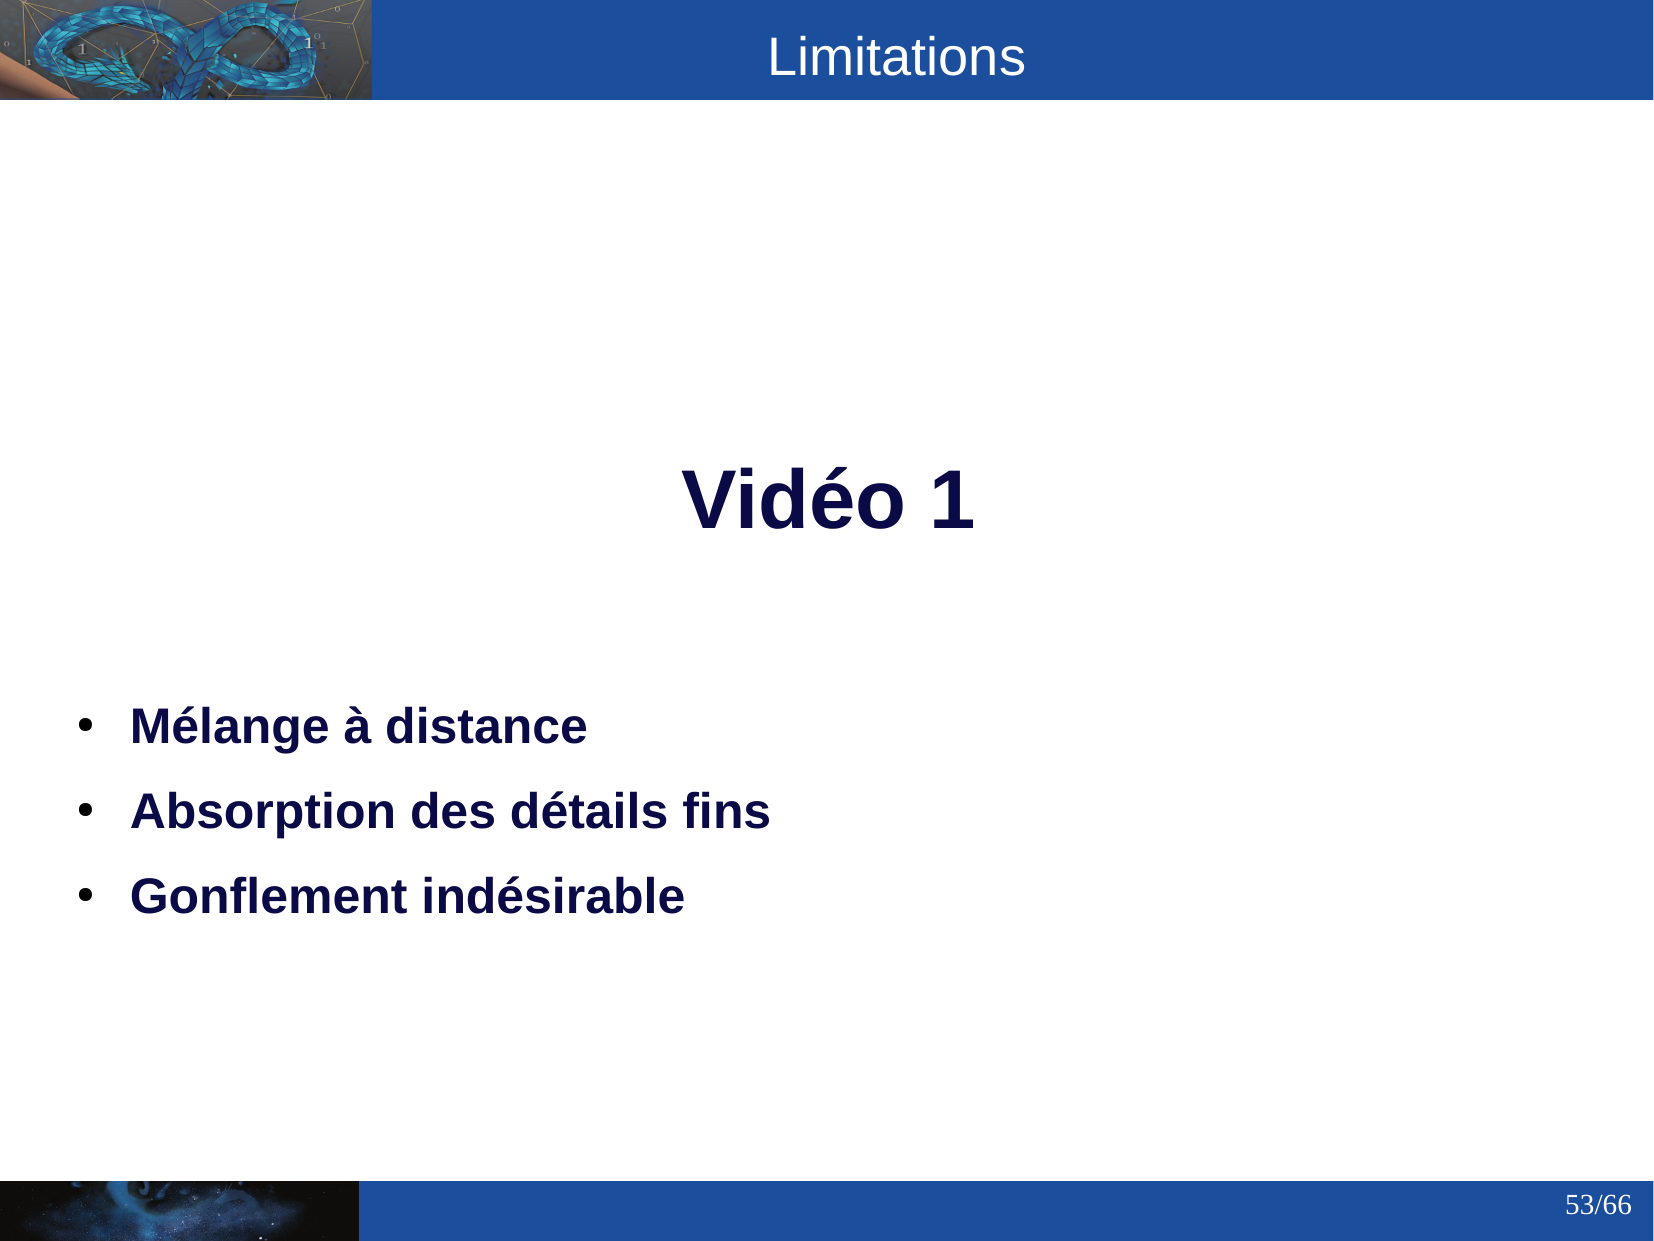

# Limitations
Vidéo 1
Mélange à distance
Absorption des détails fins
Gonflement indésirable
53